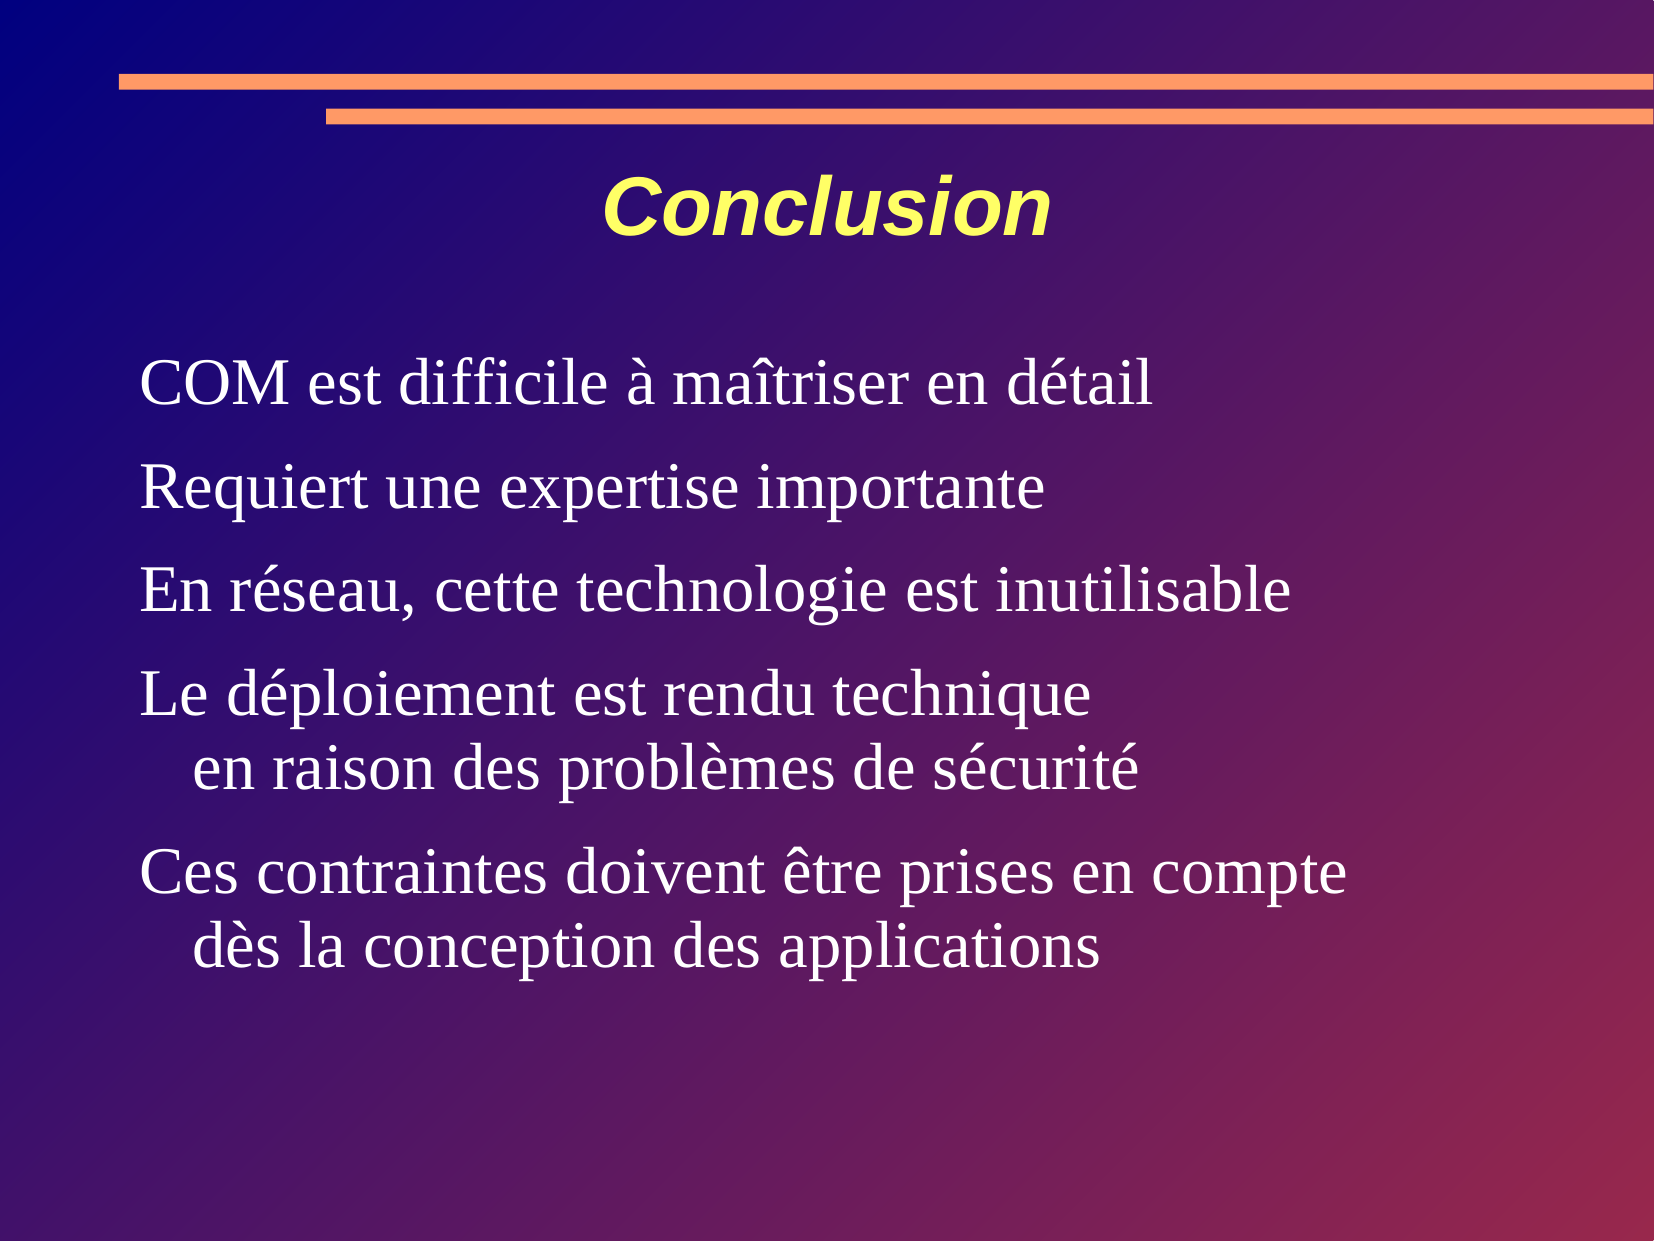

# Conclusion
COM est difficile à maîtriser en détail
Requiert une expertise importante
En réseau, cette technologie est inutilisable
Le déploiement est rendu technique
en raison des problèmes de sécurité
Ces contraintes doivent être prises en compte
dès la conception des applications